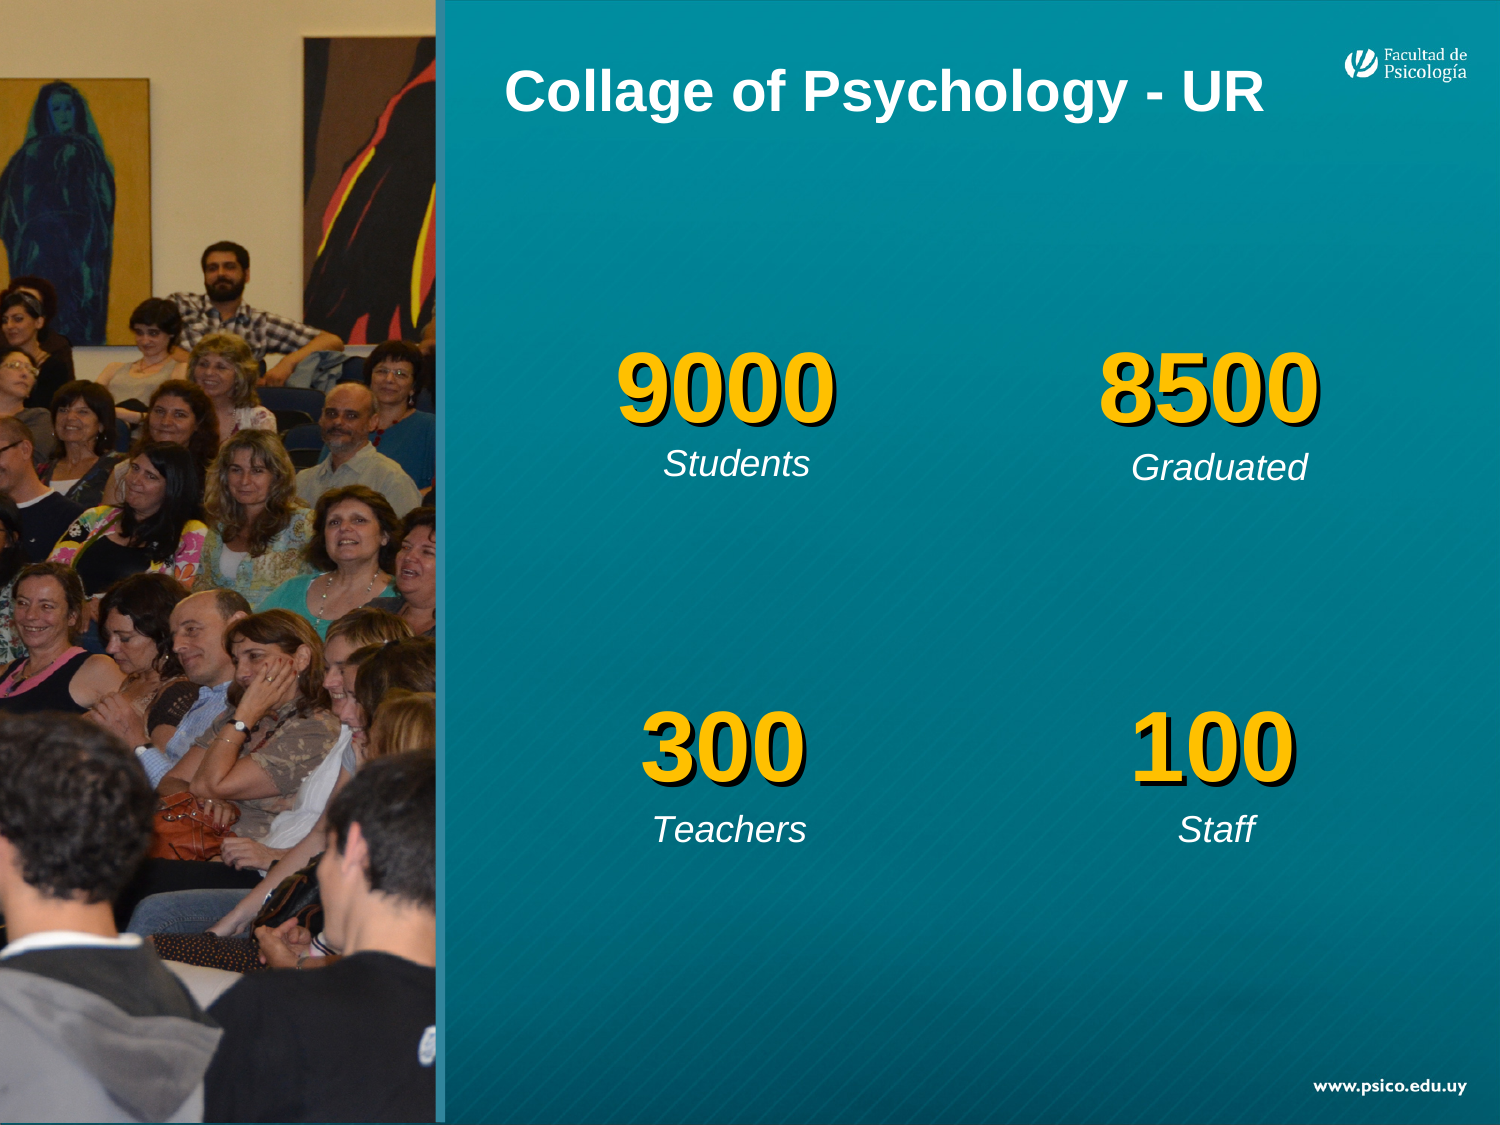

# Collage of Psychology - UR
9000
8500
Students
Graduated
300
100
Teachers
Staff